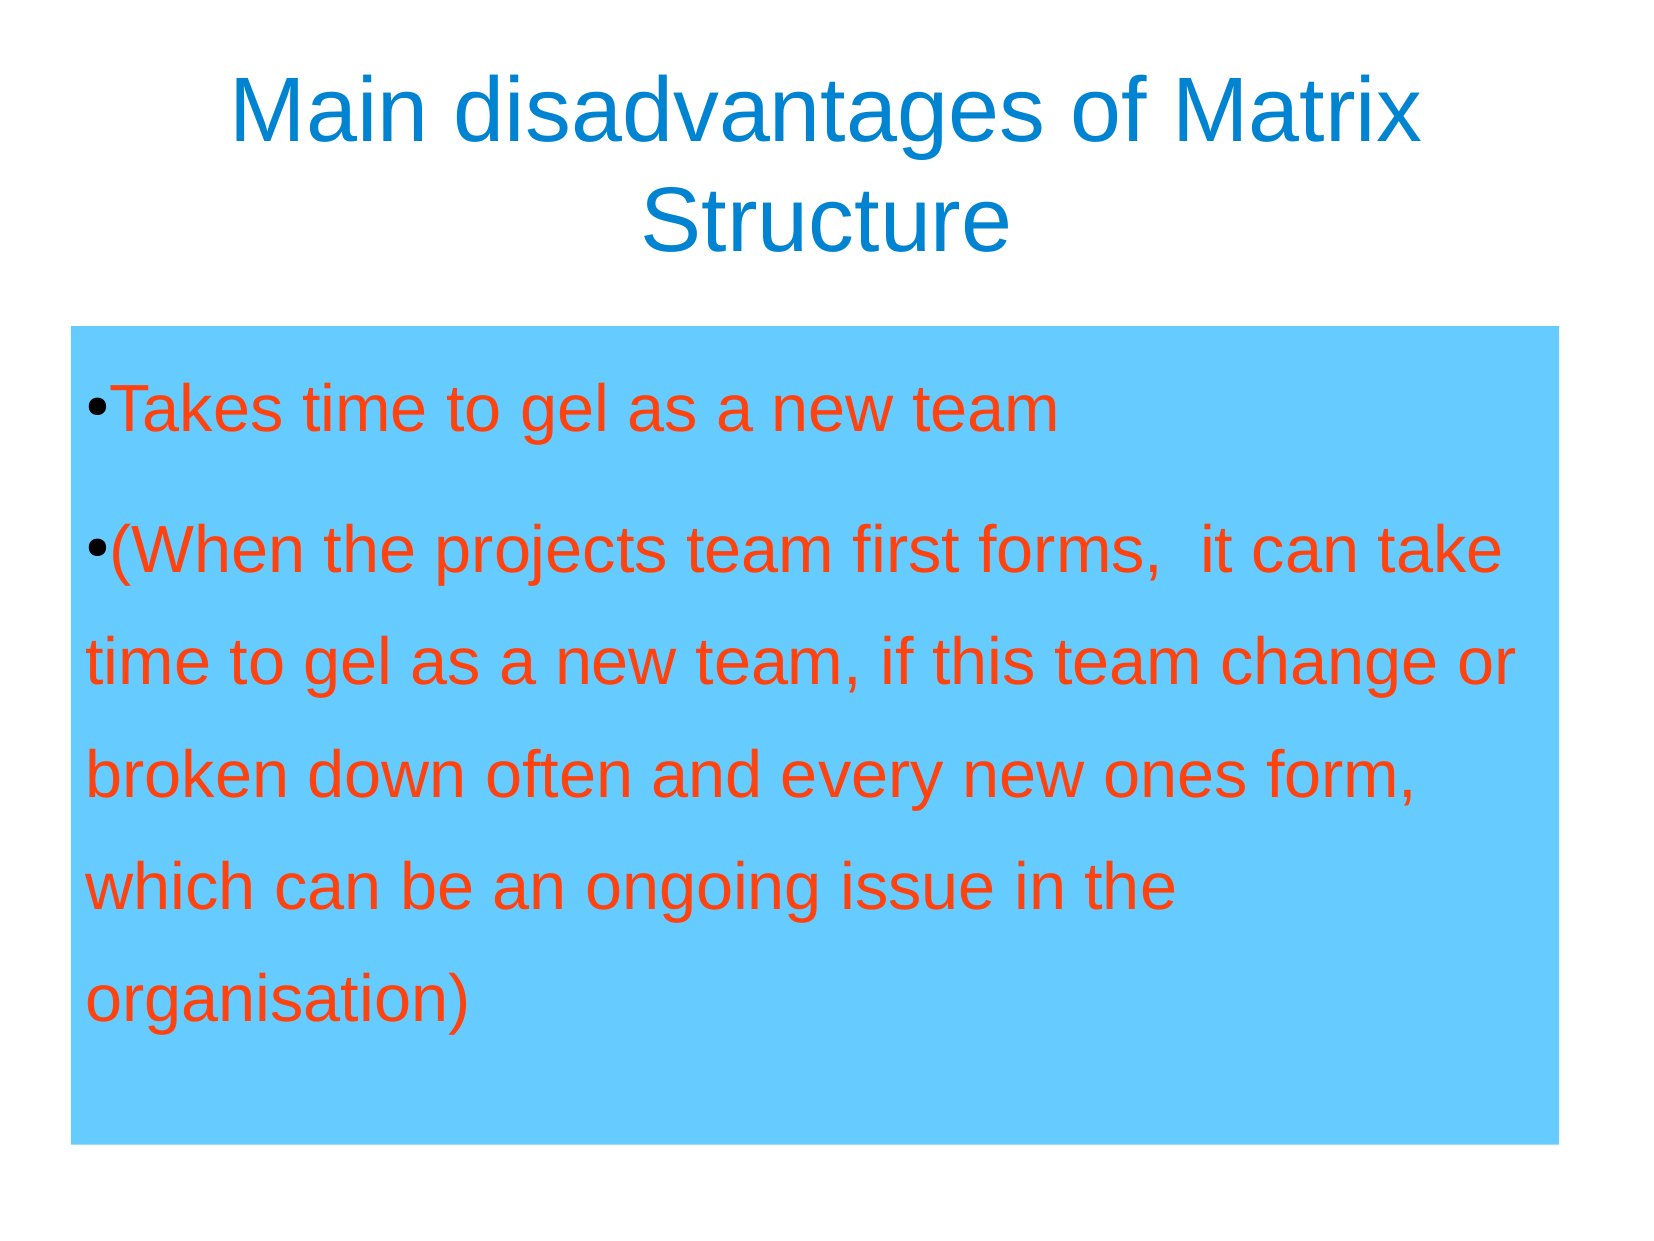

# Main disadvantages of Matrix Structure
Takes time to gel as a new team
(When the projects team first forms, it can take time to gel as a new team, if this team change or broken down often and every new ones form, which can be an ongoing issue in the organisation)